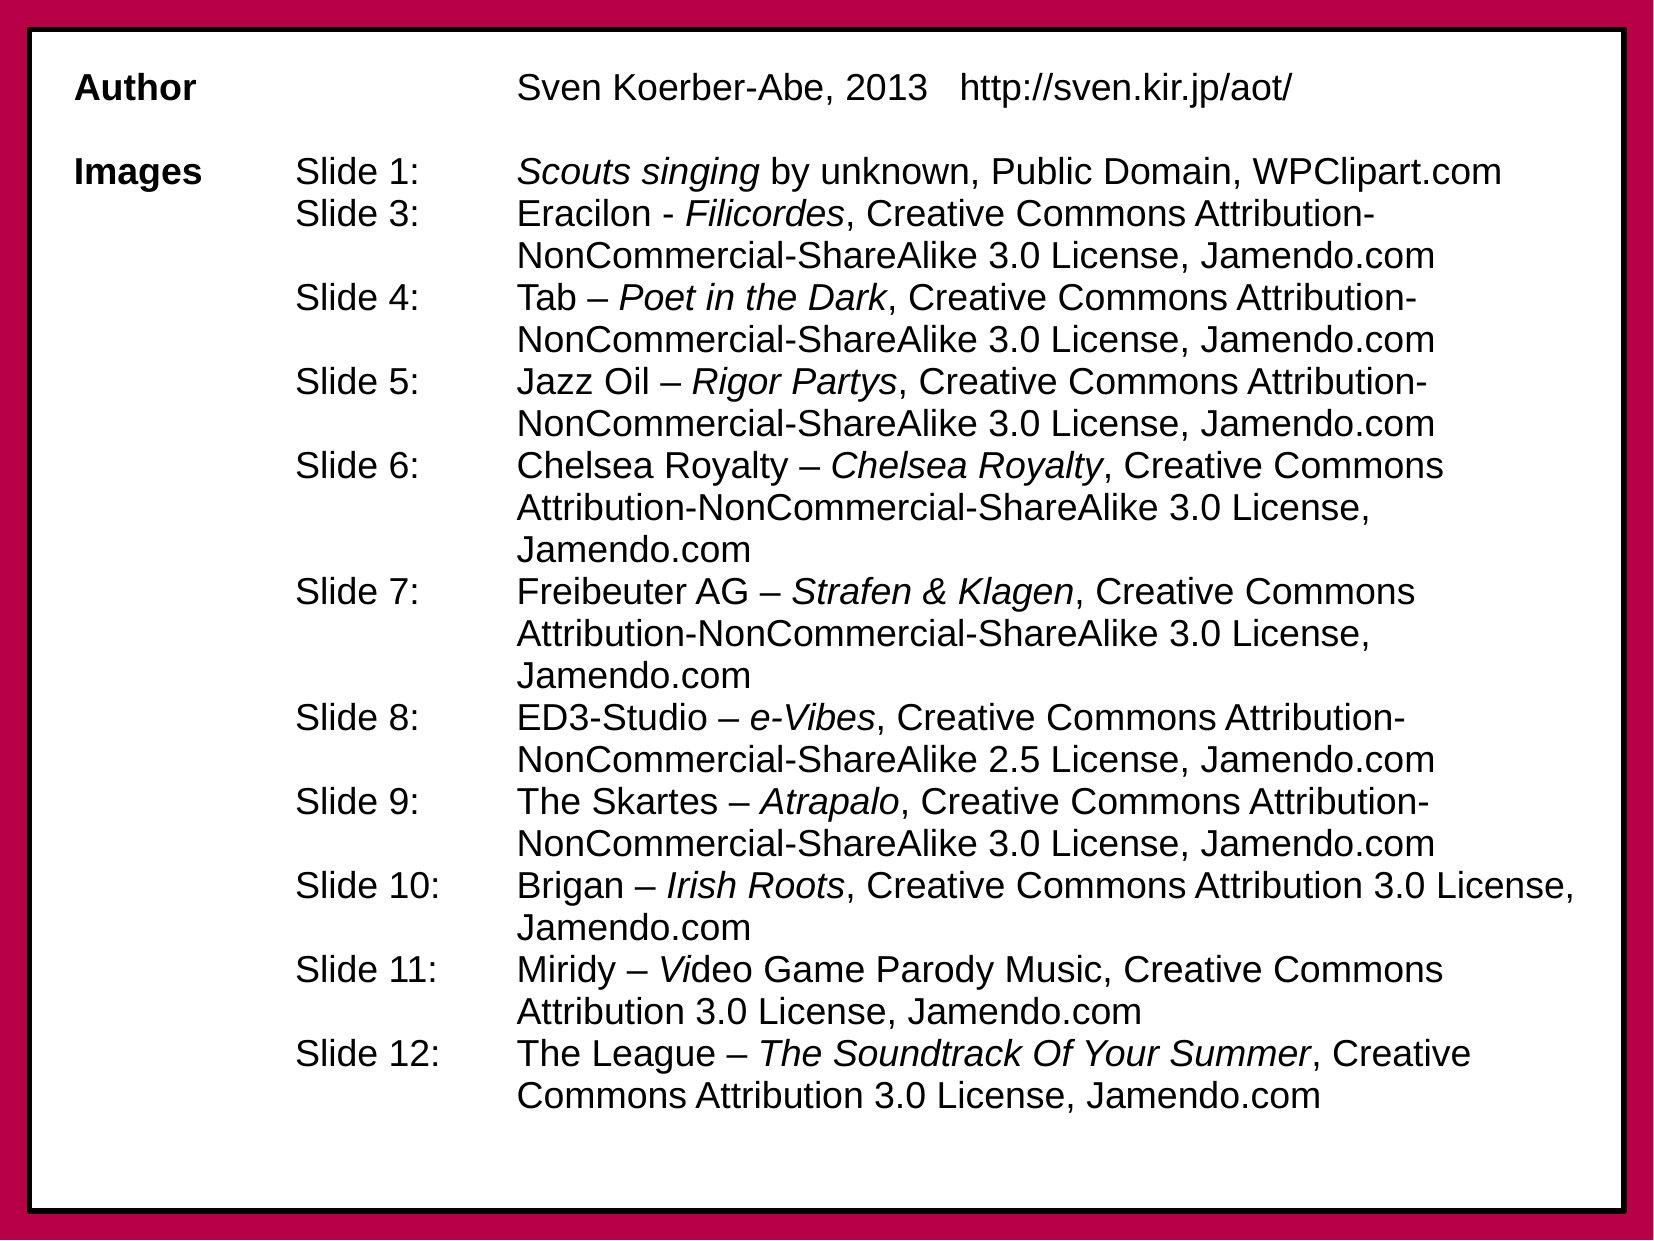

Author					Sven Koerber-Abe, 2013	http://sven.kir.jp/aot/
Images		Slide 1:		Scouts singing by unknown, Public Domain, WPClipart.com
			Slide 3:		Eracilon - Filicordes, Creative Commons Attribution-
						NonCommercial-ShareAlike 3.0 License, Jamendo.com
			Slide 4:		Tab – Poet in the Dark, Creative Commons Attribution-
						NonCommercial-ShareAlike 3.0 License, Jamendo.com
			Slide 5:		Jazz Oil – Rigor Partys, Creative Commons Attribution-
						NonCommercial-ShareAlike 3.0 License, Jamendo.com
			Slide 6:		Chelsea Royalty – Chelsea Royalty, Creative Commons
						Attribution-NonCommercial-ShareAlike 3.0 License,
						Jamendo.com
			Slide 7:		Freibeuter AG – Strafen & Klagen, Creative Commons
						Attribution-NonCommercial-ShareAlike 3.0 License,
						Jamendo.com
			Slide 8:		ED3-Studio – e-Vibes, Creative Commons Attribution-
						NonCommercial-ShareAlike 2.5 License, Jamendo.com
			Slide 9:		The Skartes – Atrapalo, Creative Commons Attribution-
						NonCommercial-ShareAlike 3.0 License, Jamendo.com
			Slide 10:		Brigan – Irish Roots, Creative Commons Attribution 3.0 License,
						Jamendo.com
			Slide 11:		Miridy – Video Game Parody Music, Creative Commons
						Attribution 3.0 License, Jamendo.com
			Slide 12:		The League – The Soundtrack Of Your Summer, Creative
						Commons Attribution 3.0 License, Jamendo.com